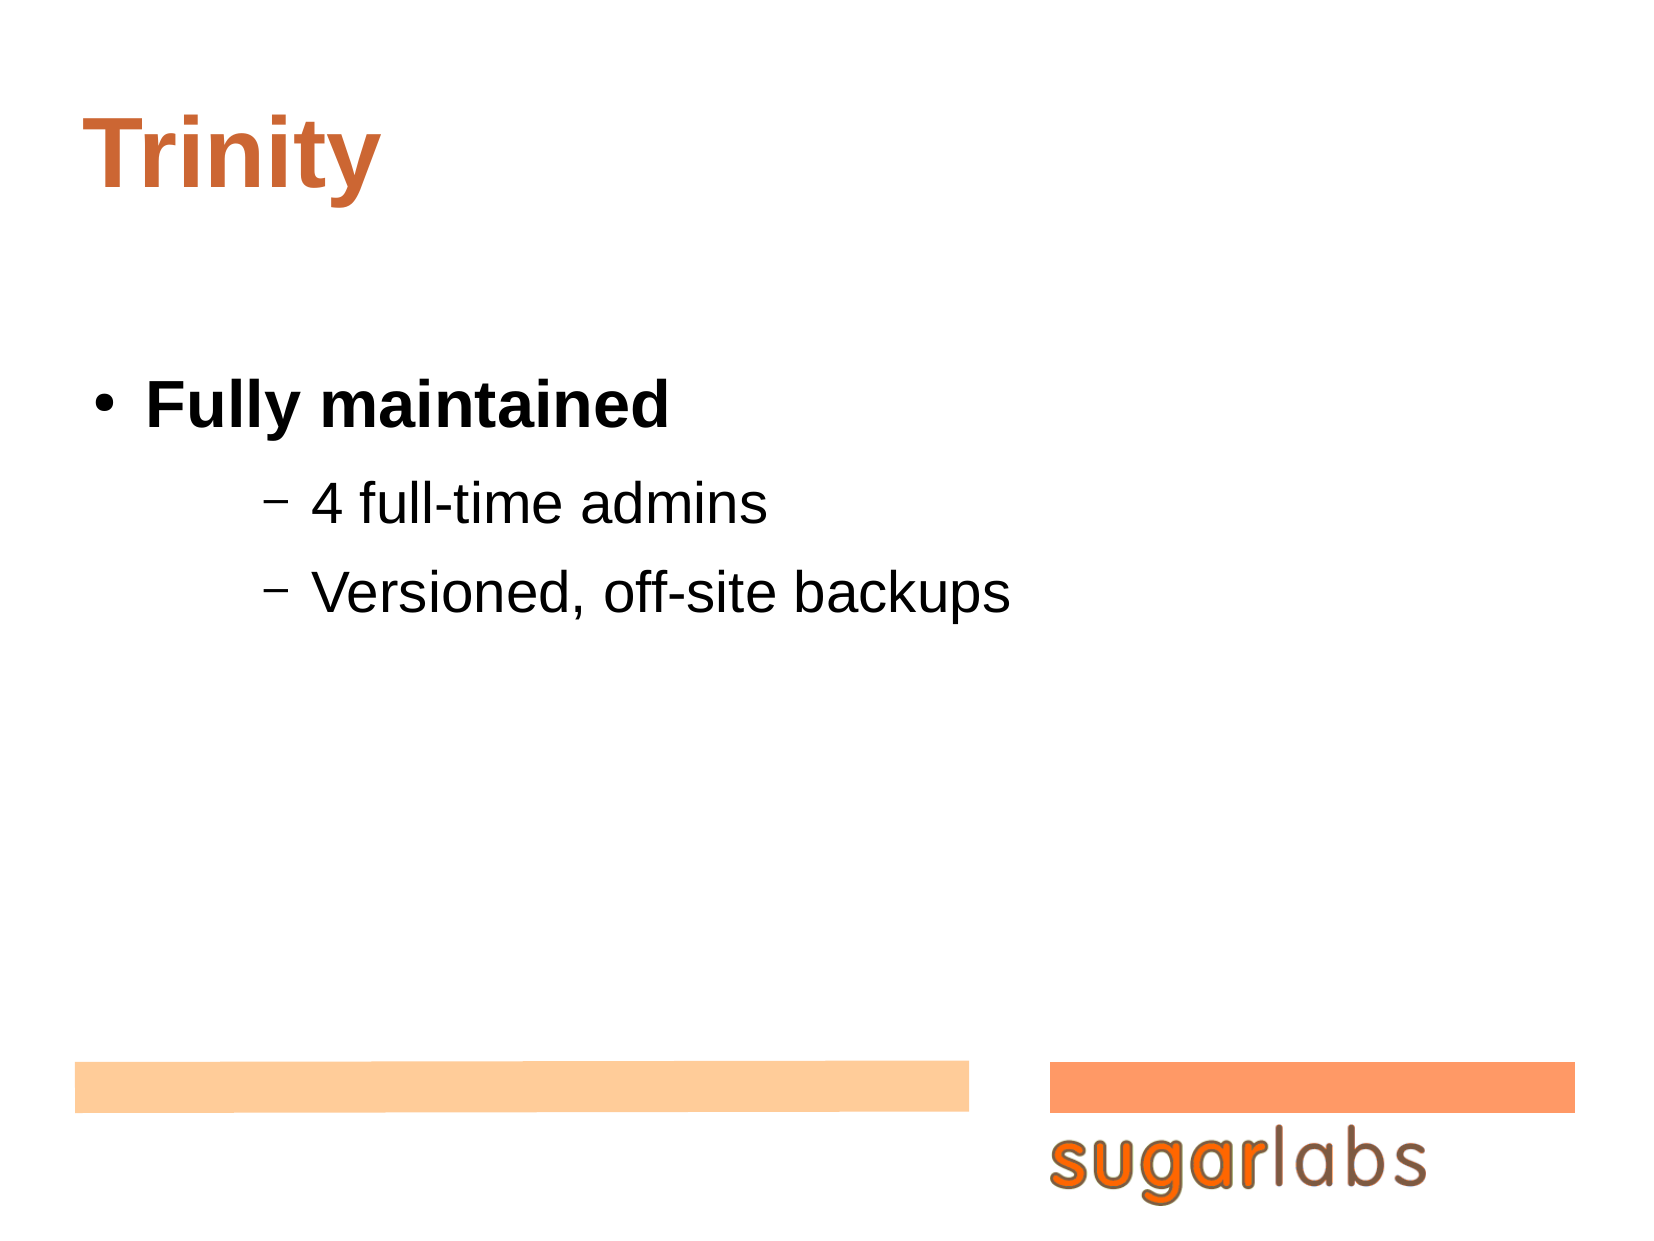

# Trinity
Fully maintained
4 full-time admins
Versioned, off-site backups